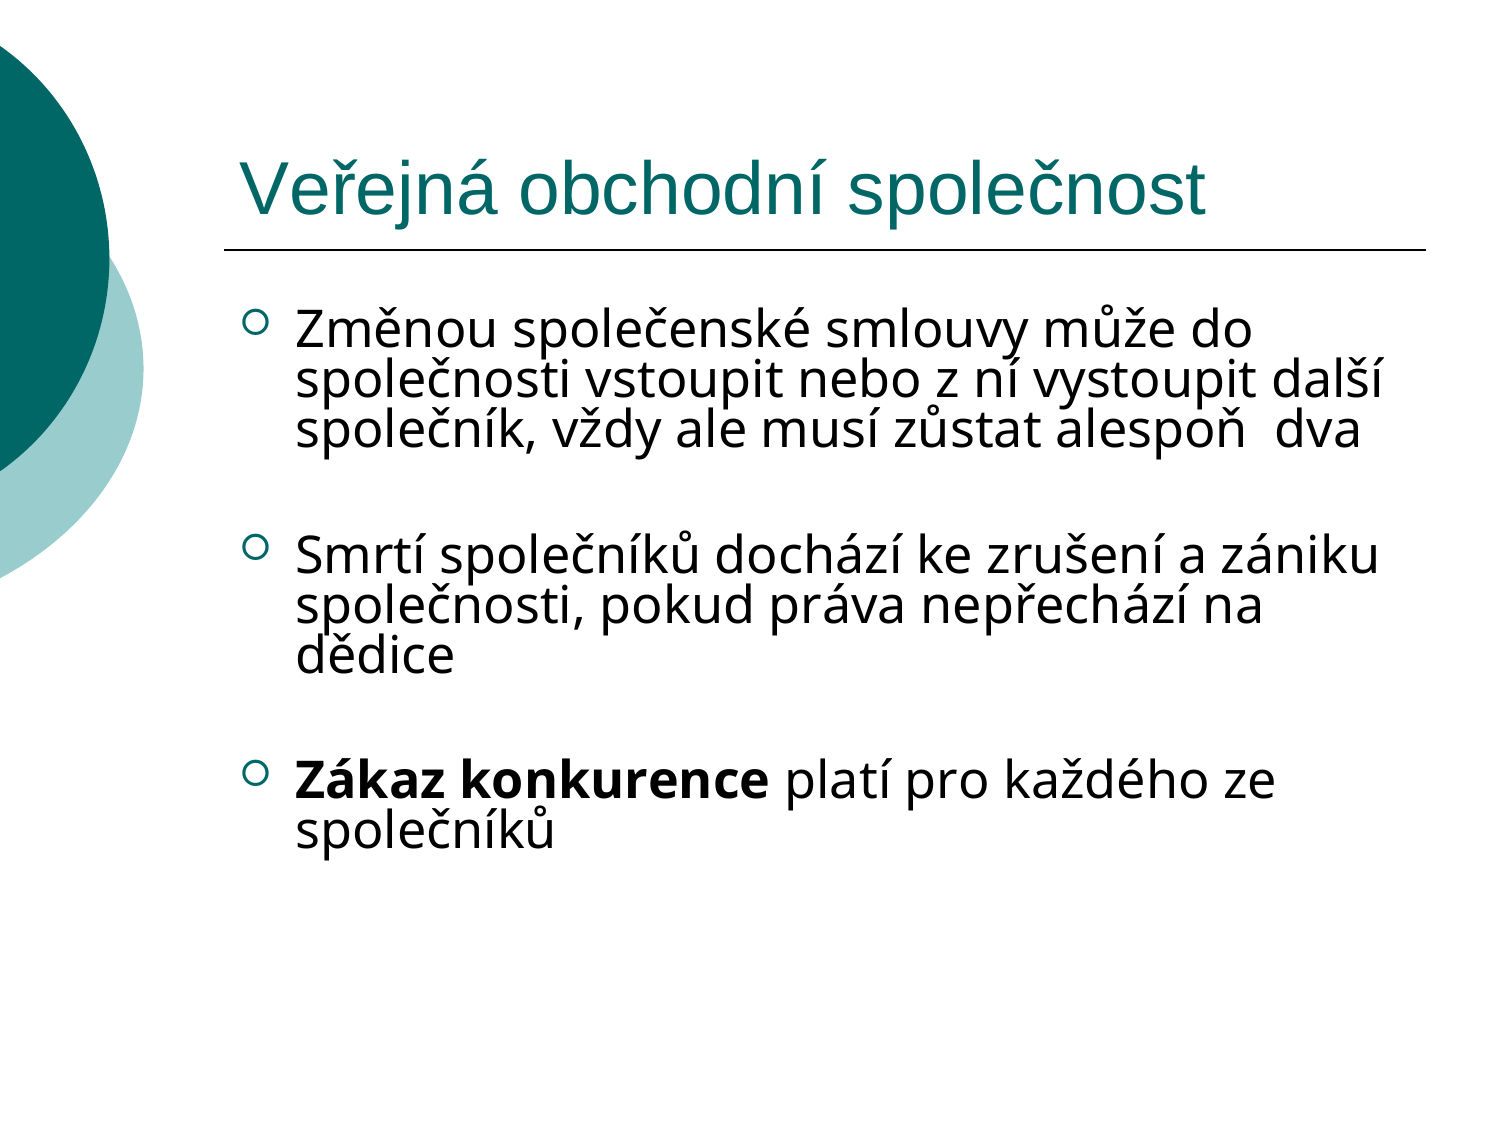

# Veřejná obchodní společnost
Změnou společenské smlouvy může do společnosti vstoupit nebo z ní vystoupit další společník, vždy ale musí zůstat alespoň dva
Smrtí společníků dochází ke zrušení a zániku společnosti, pokud práva nepřechází na dědice
Zákaz konkurence platí pro každého ze společníků